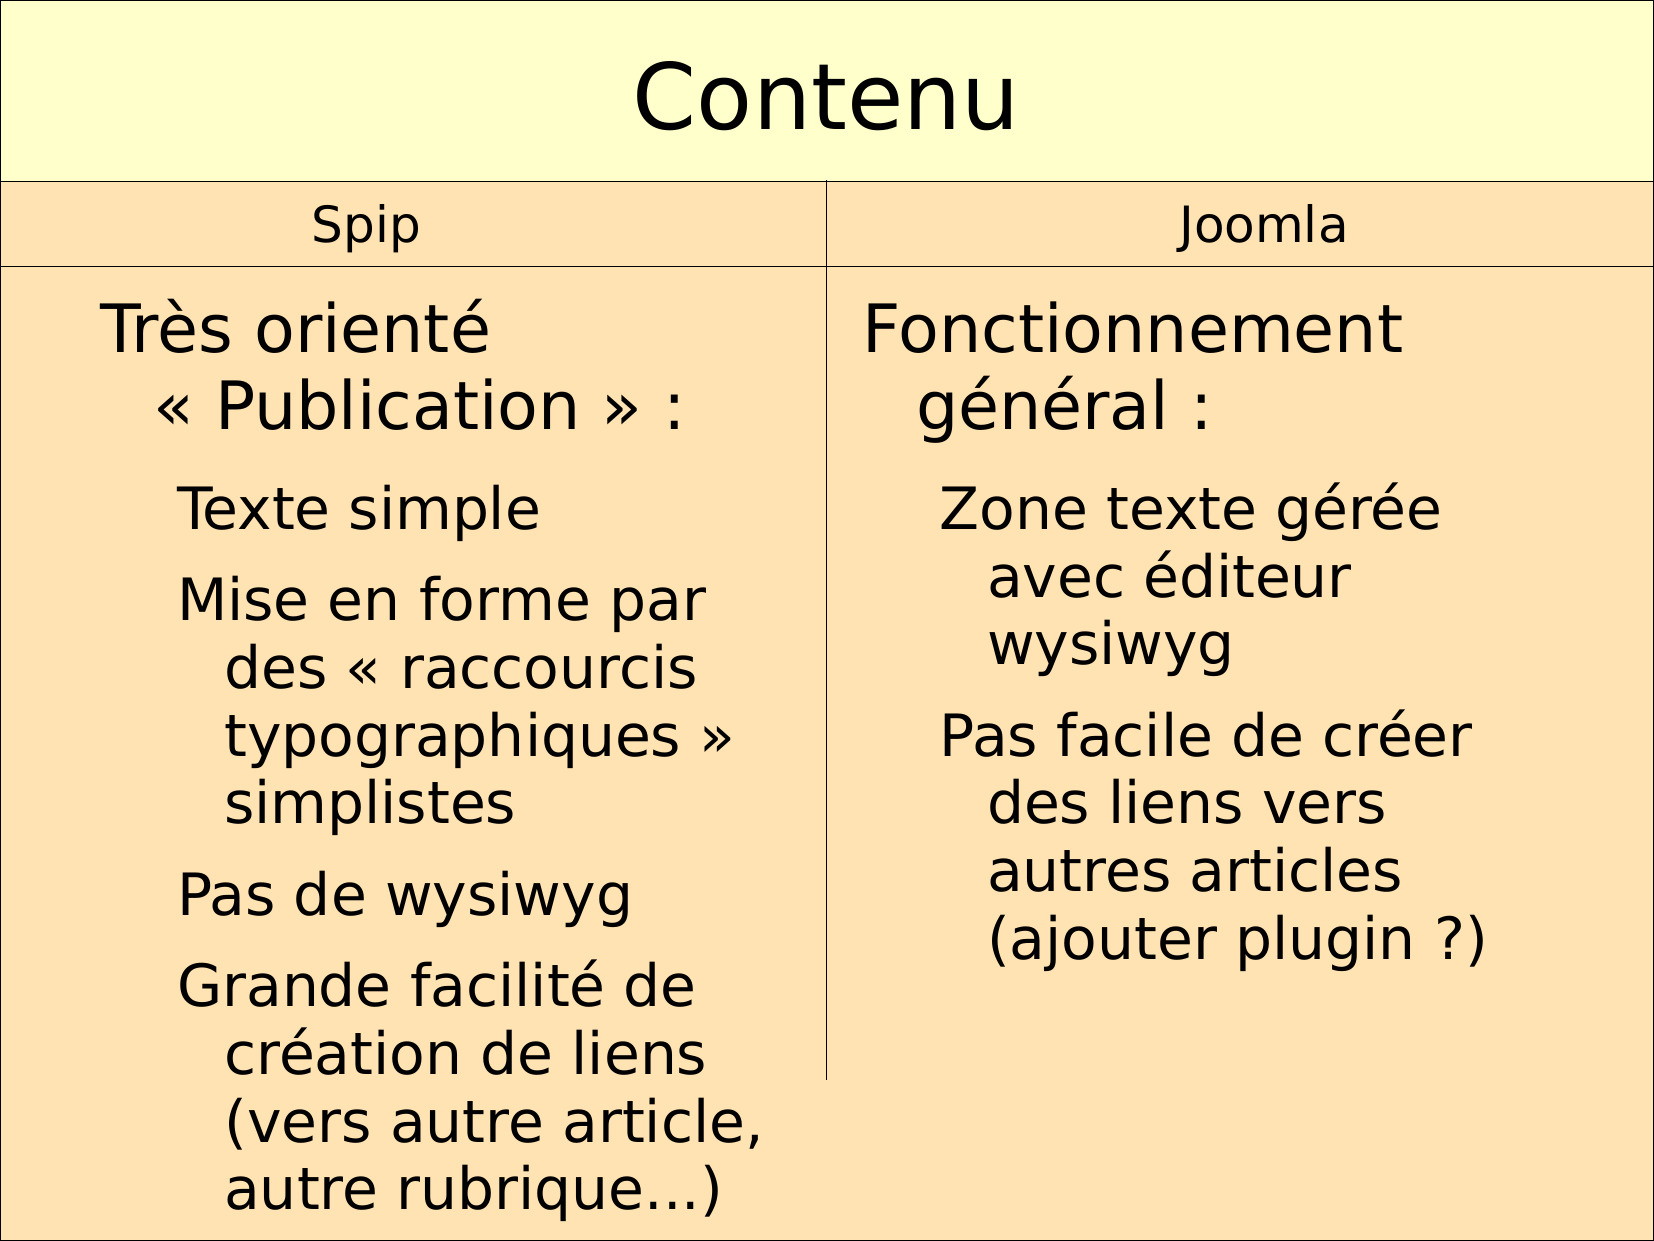

# Contenu
Très orienté « Publication » :
Texte simple
Mise en forme par des « raccourcis typographiques » simplistes
Pas de wysiwyg
Grande facilité de création de liens (vers autre article, autre rubrique...)
Fonctionnement général :
Zone texte gérée avec éditeur wysiwyg
Pas facile de créer des liens vers autres articles (ajouter plugin ?)